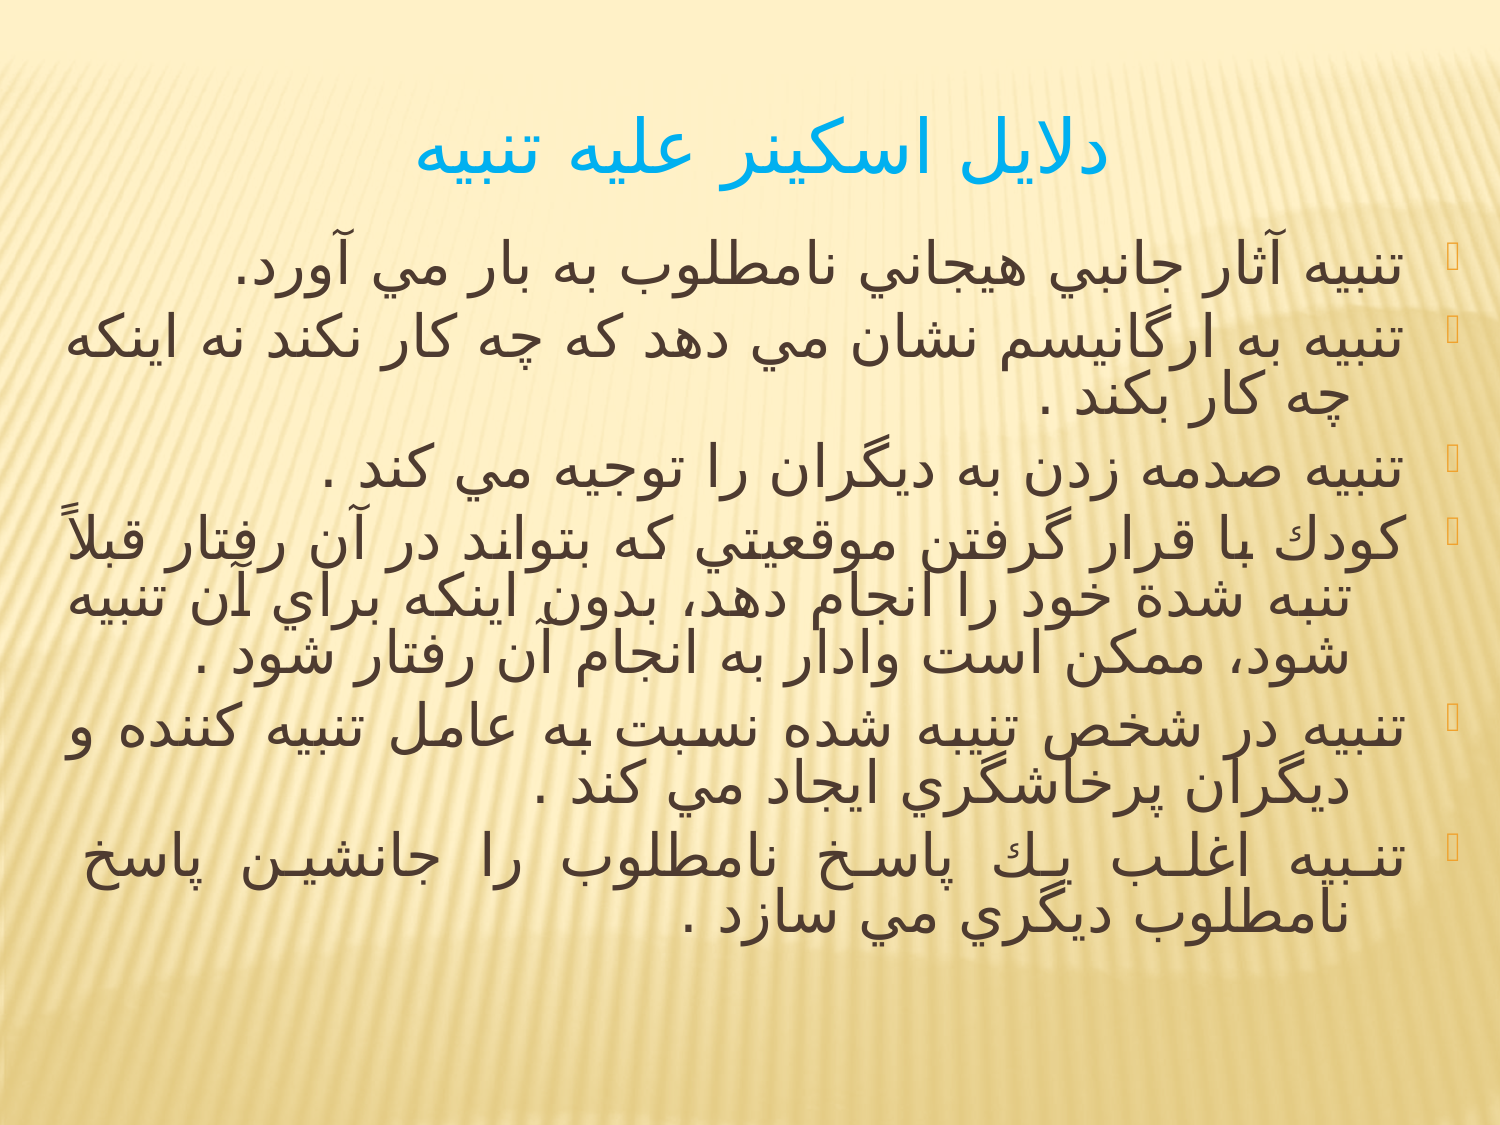

# دلايل اسكينر عليه تنبيه
تنبيه آثار جانبي هيجاني نامطلوب به بار مي آورد.
تنبيه به ارگانيسم نشان مي دهد كه چه كار نكند نه اينكه چه كار بكند .
تنبيه صدمه زدن به ديگران را توجيه مي كند .
كودك با قرار گرفتن موقعيتي كه بتواند در آن رفتار قبلاً تنبه شدة خود را انجام دهد، بدون اينكه براي آن تنبيه شود، ممكن است وادار به انجام آن رفتار شود .
تنبيه در شخص تنيبه شده نسبت به عامل تنبيه كننده و ديگران پرخاشگري ايجاد مي كند .
تنبيه اغلب يك پاسخ نامطلوب را جانشين پاسخ نامطلوب ديگري مي سازد .